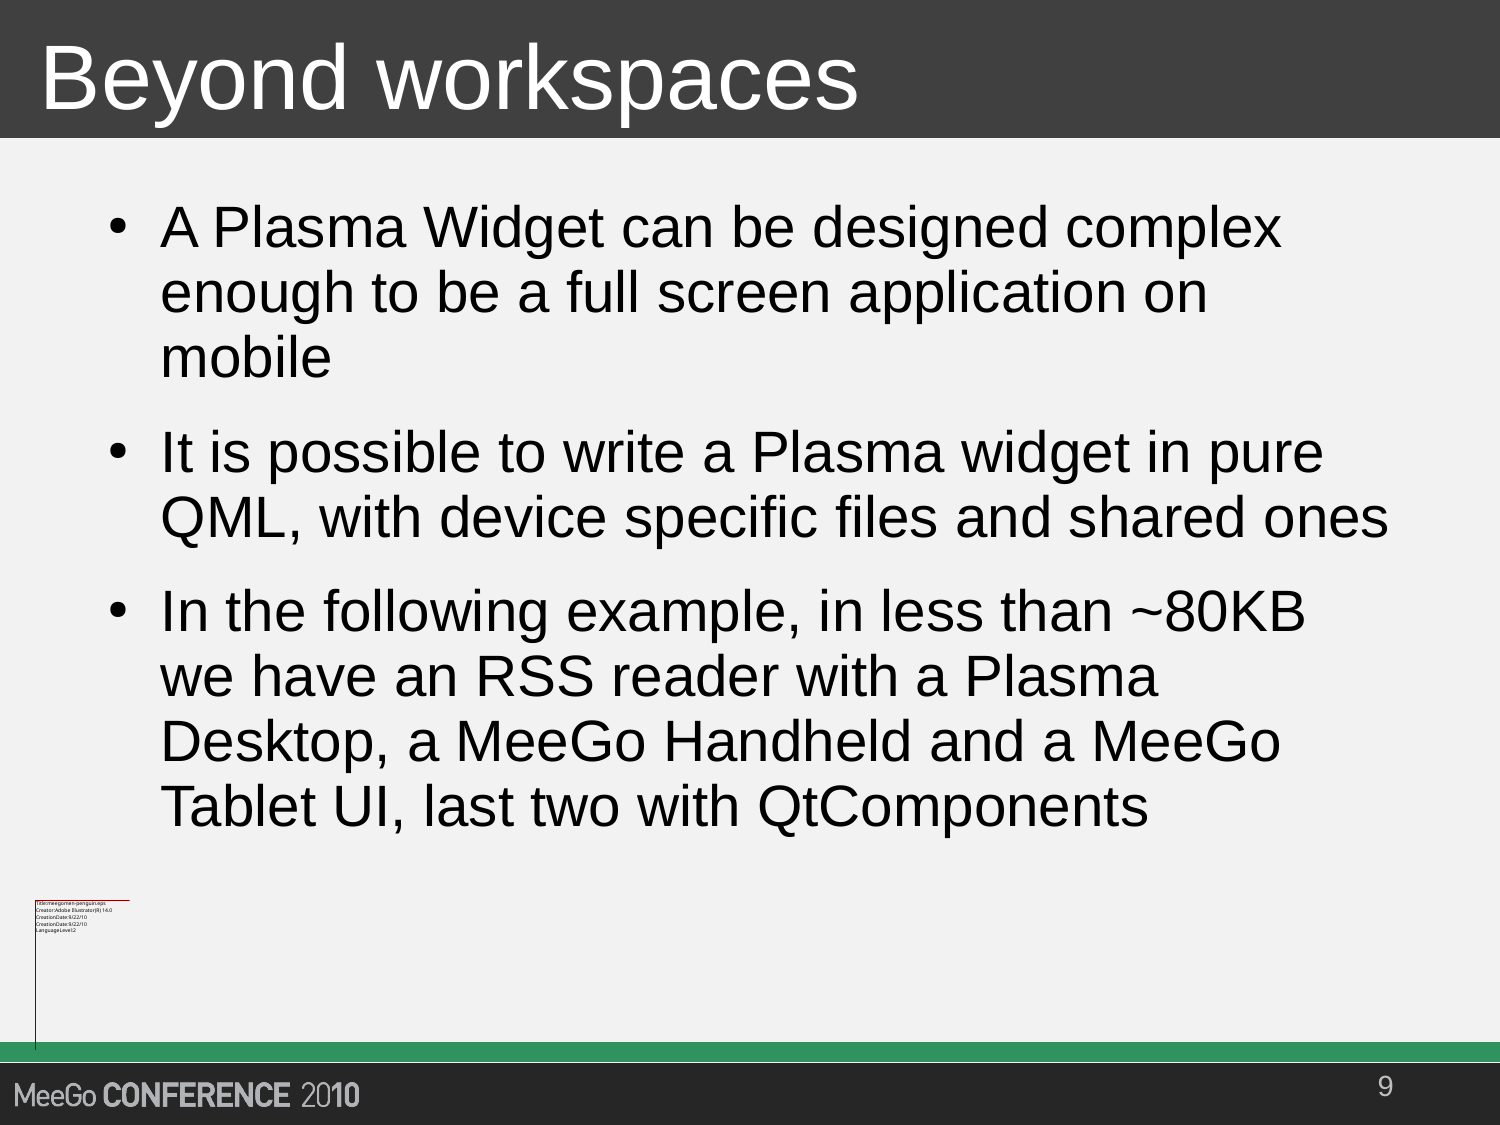

Beyond workspaces
# A Plasma Widget can be designed complex enough to be a full screen application on mobile
It is possible to write a Plasma widget in pure QML, with device specific files and shared ones
In the following example, in less than ~80KB we have an RSS reader with a Plasma Desktop, a MeeGo Handheld and a MeeGo Tablet UI, last two with QtComponents